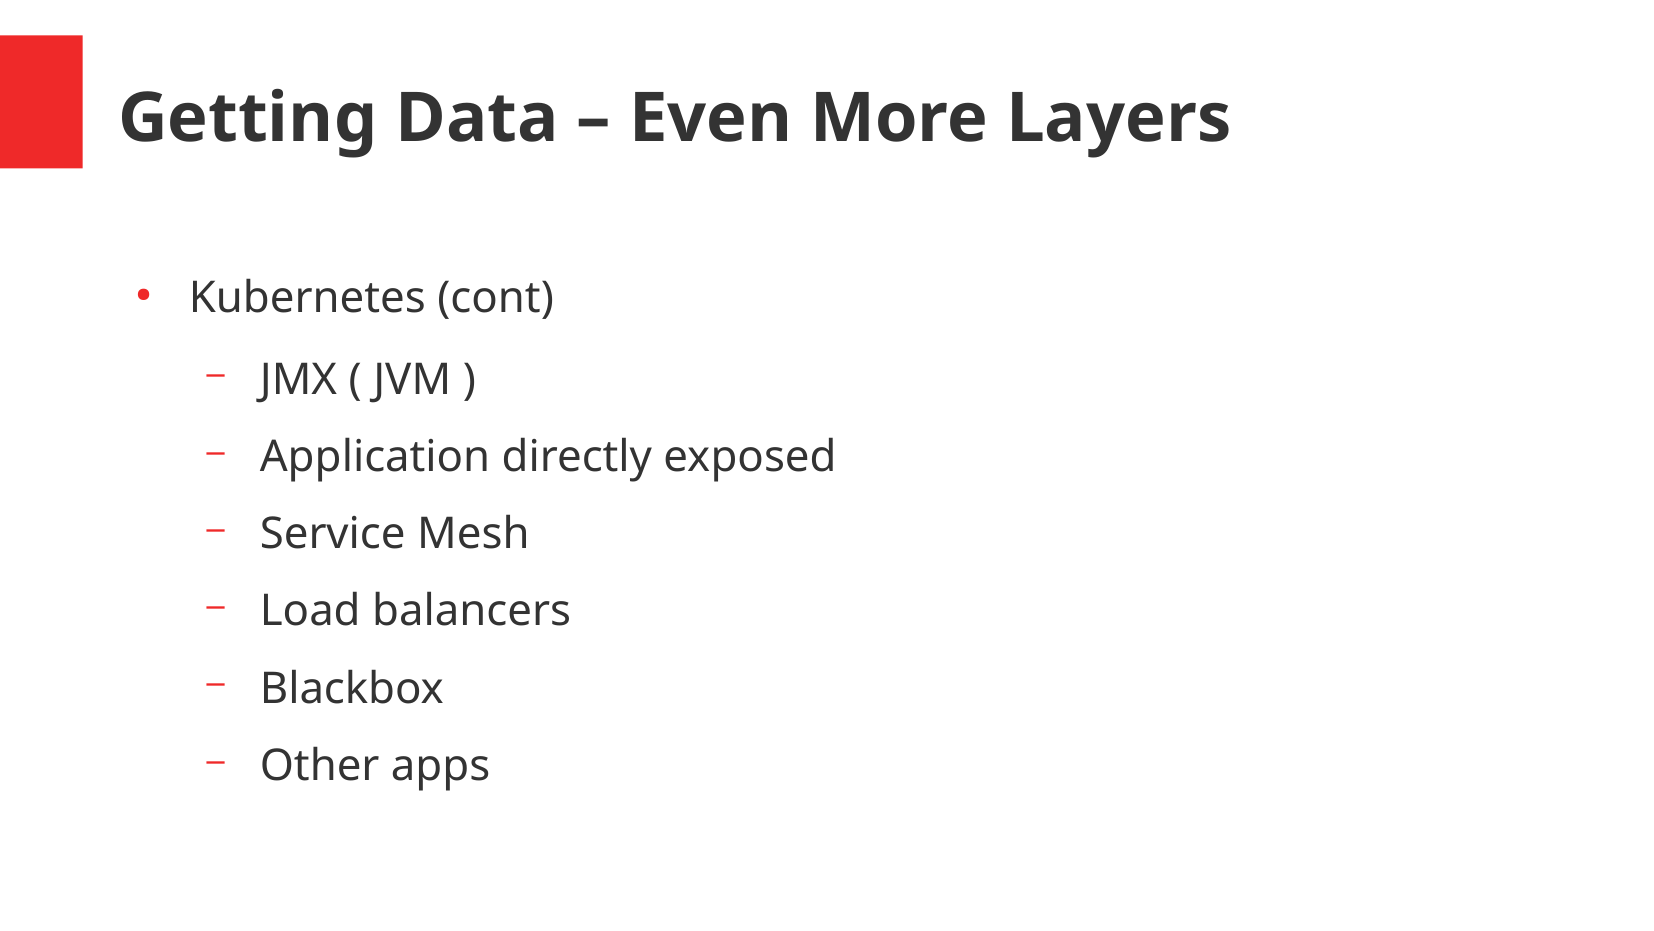

# Getting Data – Even More Layers
Kubernetes (cont)
JMX ( JVM )
Application directly exposed
Service Mesh
Load balancers
Blackbox
Other apps